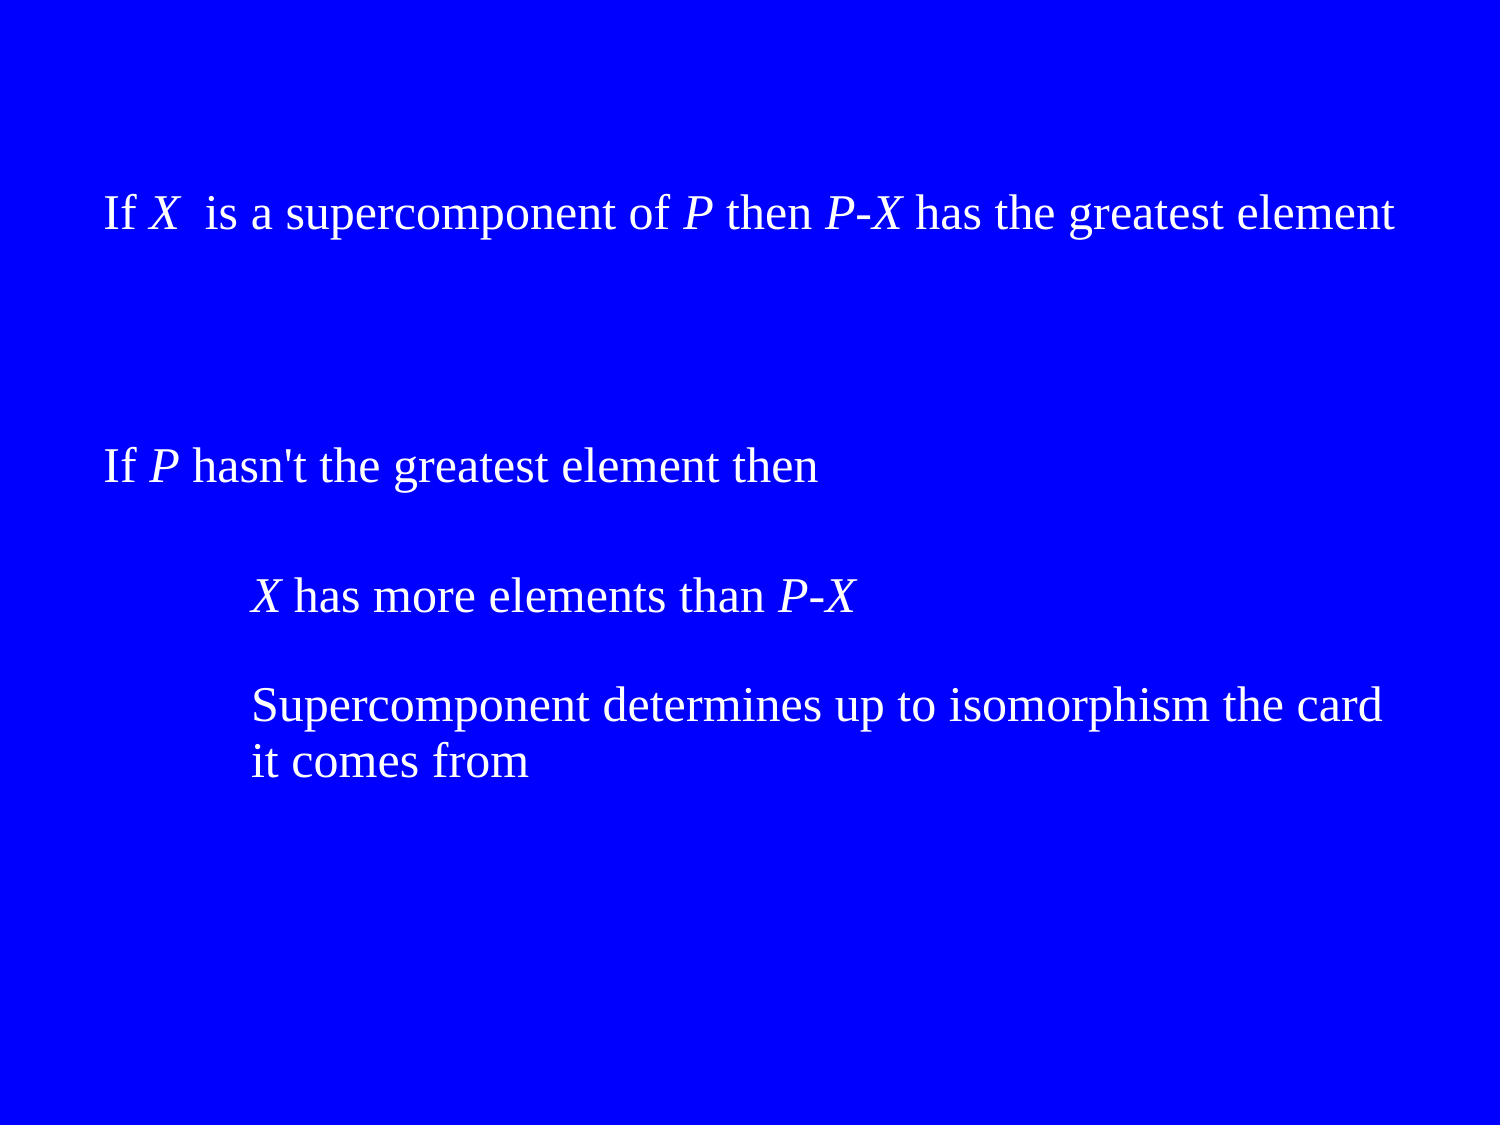

If X is a supercomponent of P then P-X has the greatest element
If P hasn't the greatest element then
X has more elements than P-X
Supercomponent determines up to isomorphism the card
it comes from